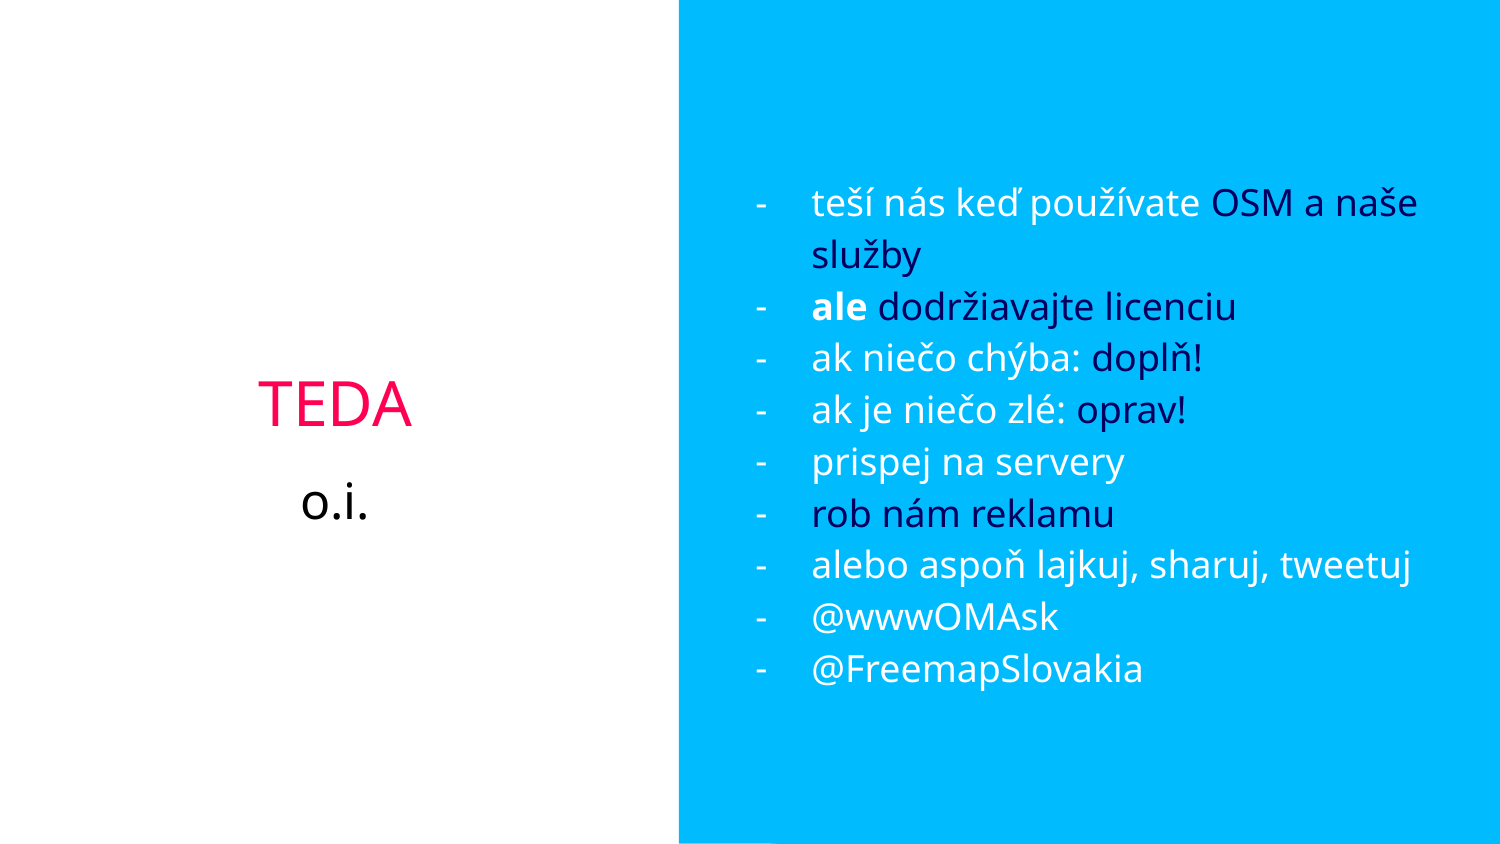

teší nás keď používate OSM a naše služby
ale dodržiavajte licenciu
ak niečo chýba: doplň!
ak je niečo zlé: oprav!
prispej na servery
rob nám reklamu
alebo aspoň lajkuj, sharuj, tweetuj
@wwwOMAsk
@FreemapSlovakia
# TEDA
o.i.